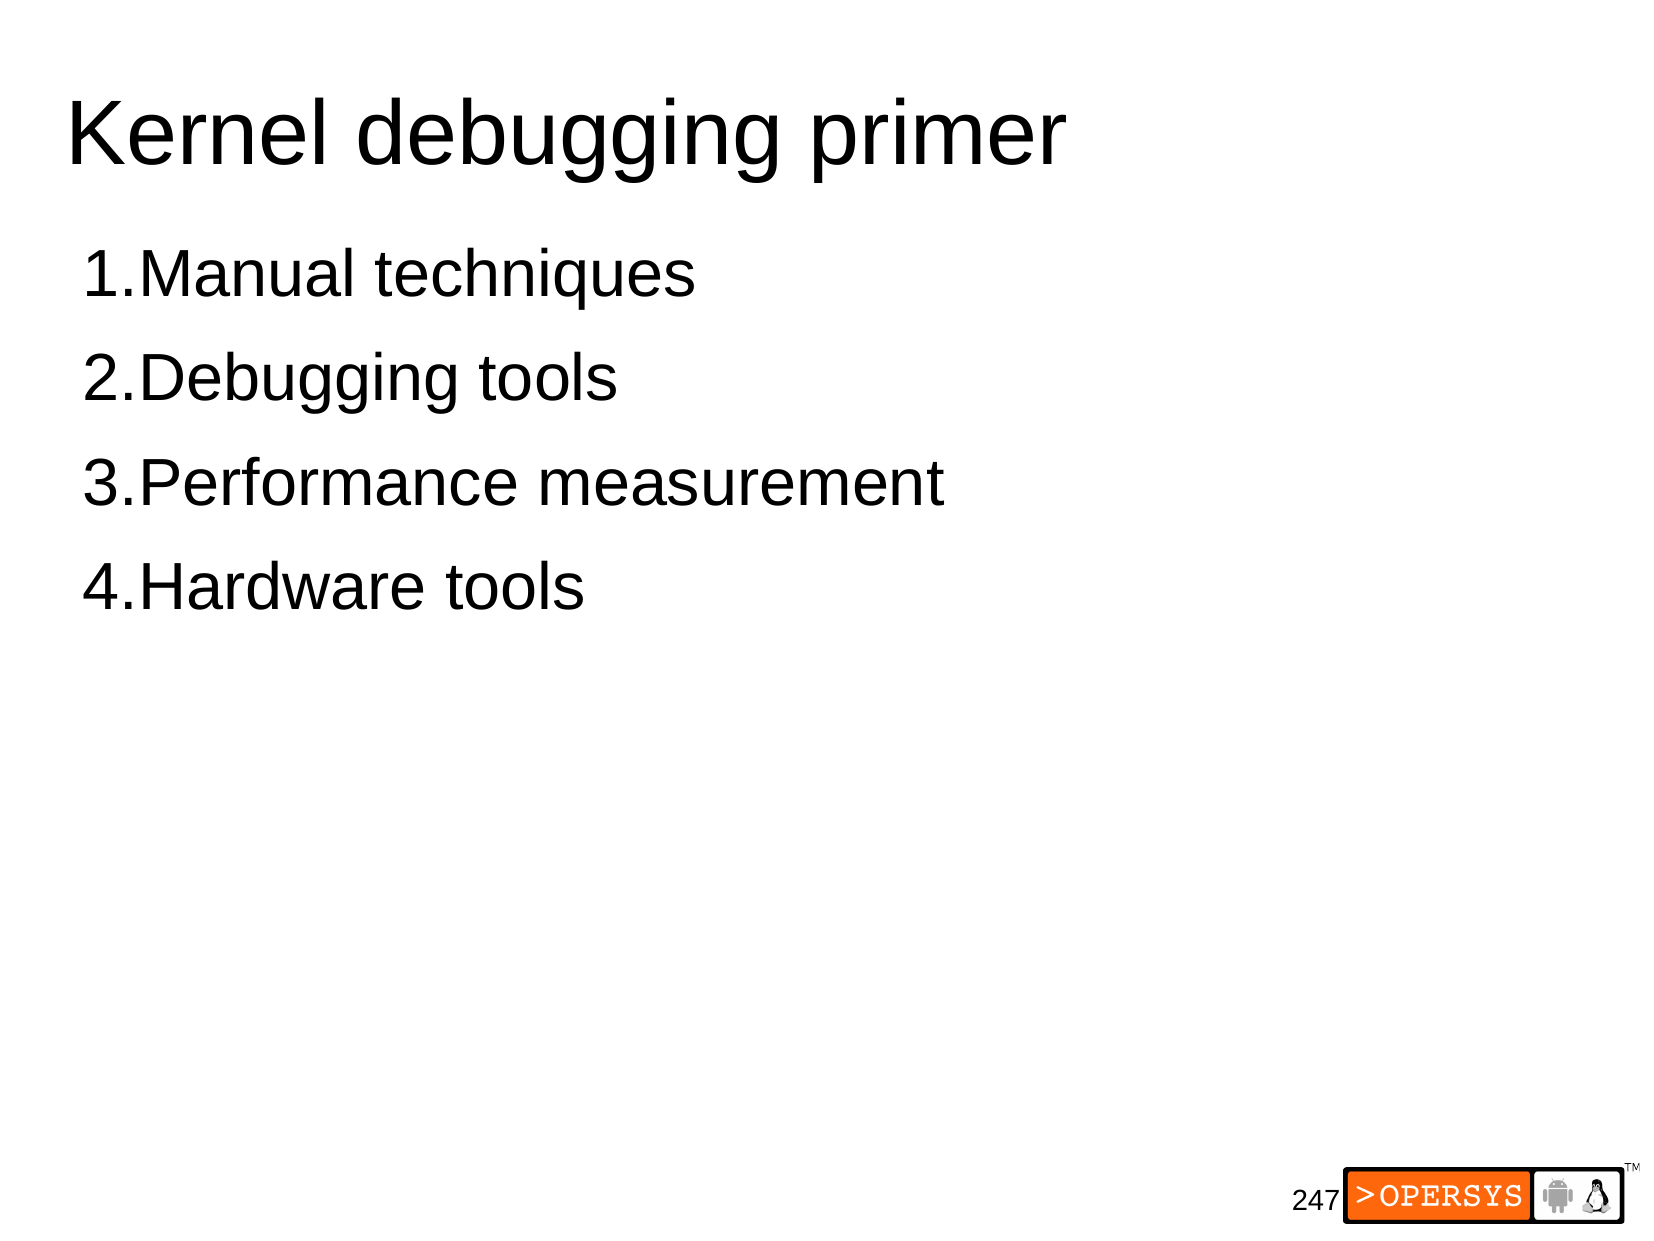

# Kernel debugging primer
Manual techniques
Debugging tools
Performance measurement
Hardware tools